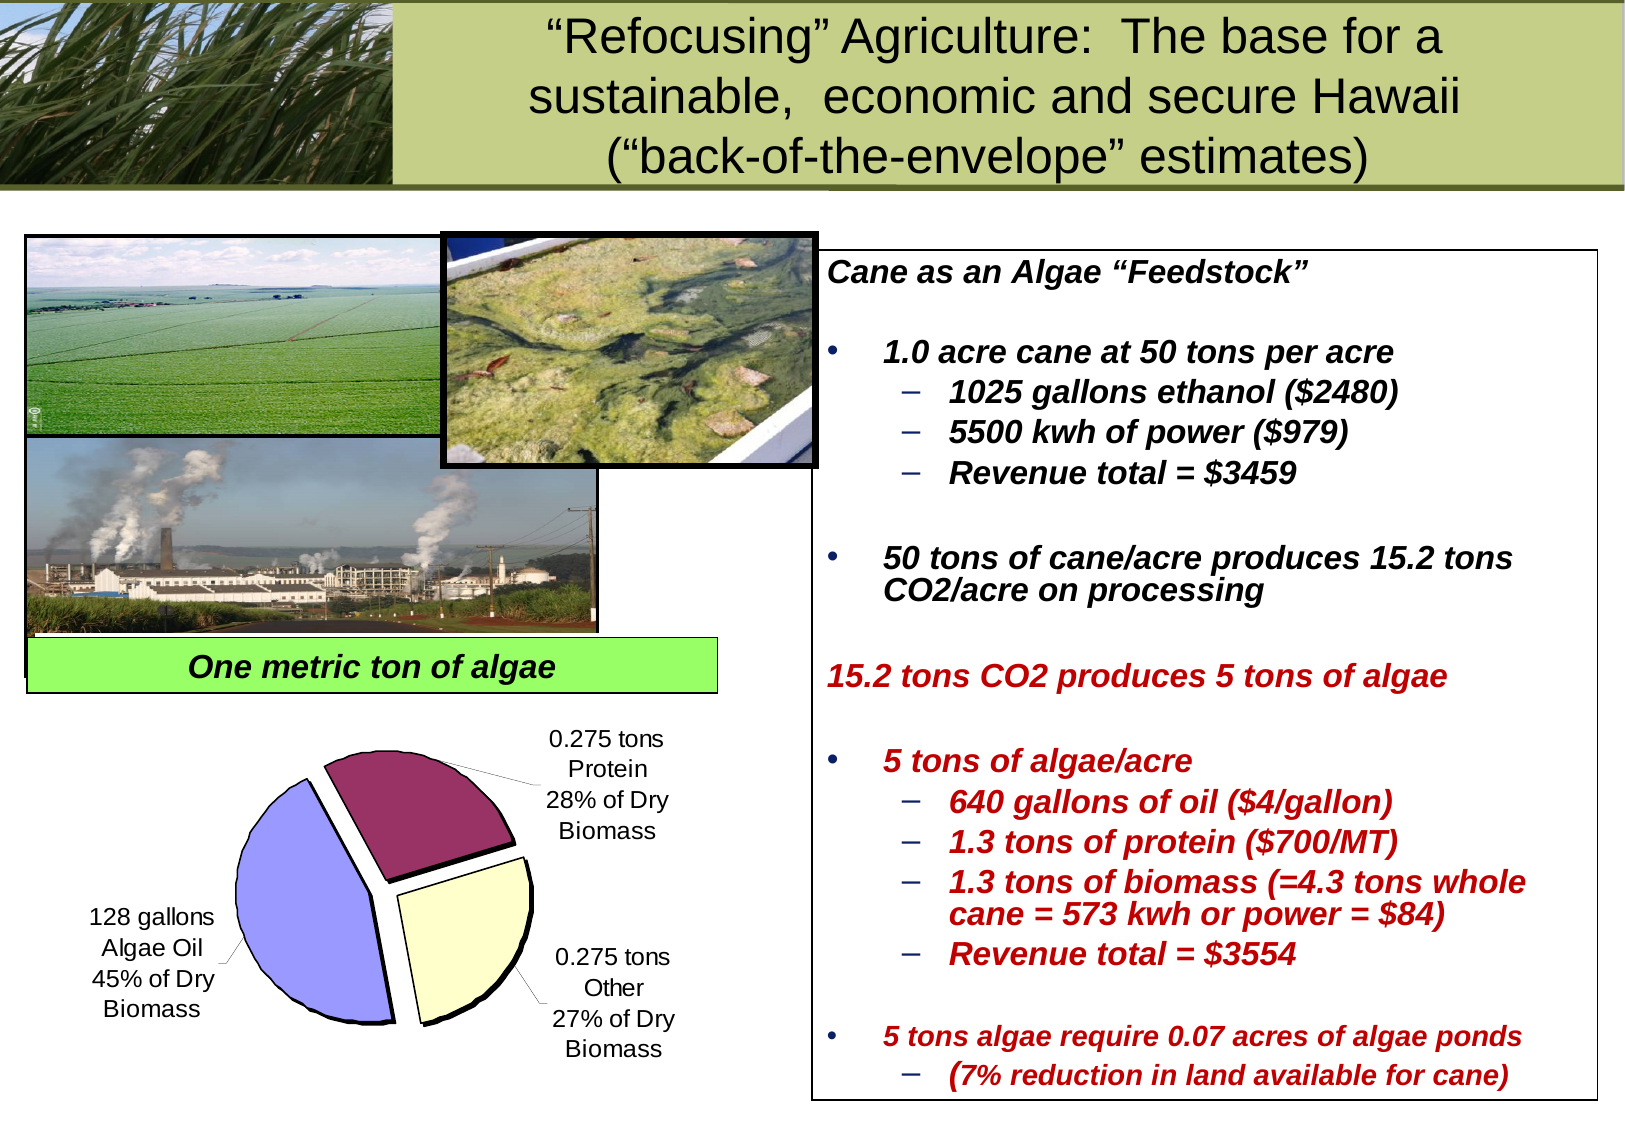

# “Refocusing” Agriculture: The base for a sustainable, economic and secure Hawaii (“back-of-the-envelope” estimates)
Cane as an Algae “Feedstock”
1.0 acre cane at 50 tons per acre
1025 gallons ethanol ($2480)
5500 kwh of power ($979)
Revenue total = $3459
50 tons of cane/acre produces 15.2 tons CO2/acre on processing
15.2 tons CO2 produces 5 tons of algae
5 tons of algae/acre
640 gallons of oil ($4/gallon)
1.3 tons of protein ($700/MT)
1.3 tons of biomass (=4.3 tons whole cane = 573 kwh or power = $84)
Revenue total = $3554
5 tons algae require 0.07 acres of algae ponds
(7% reduction in land available for cane)
One metric ton of algae